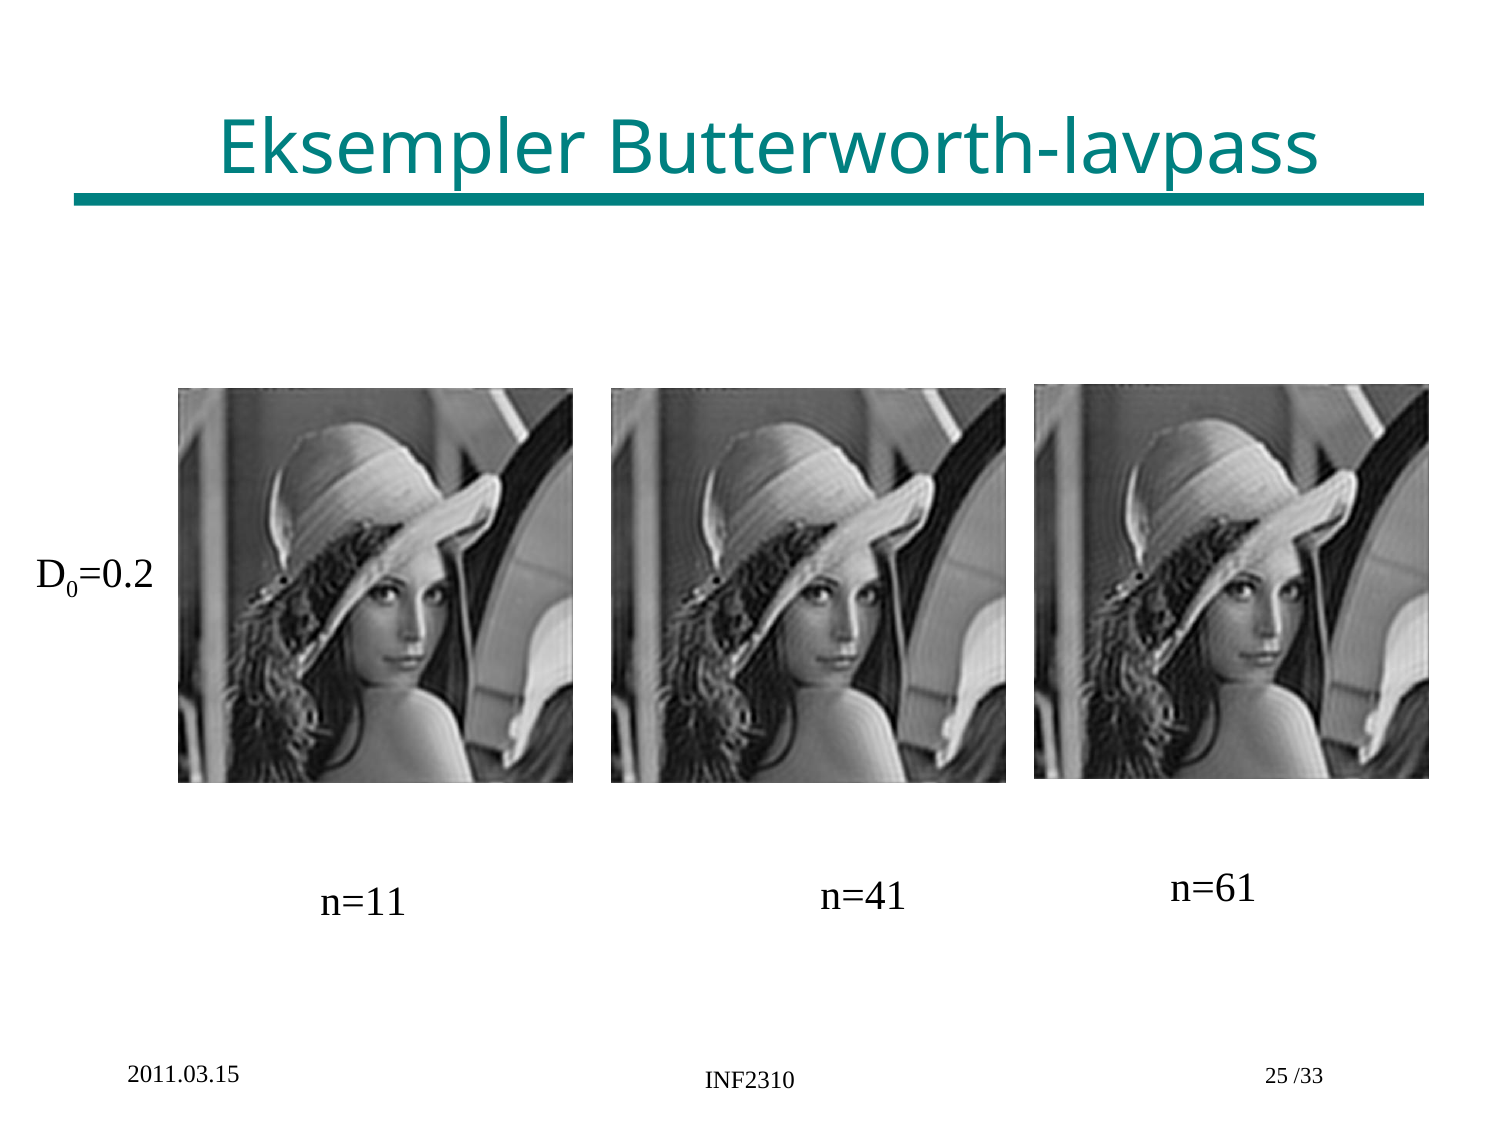

# Eksempler Butterworth-lavpass
D0=0.2
n=61
n=41
n=11
INF2310